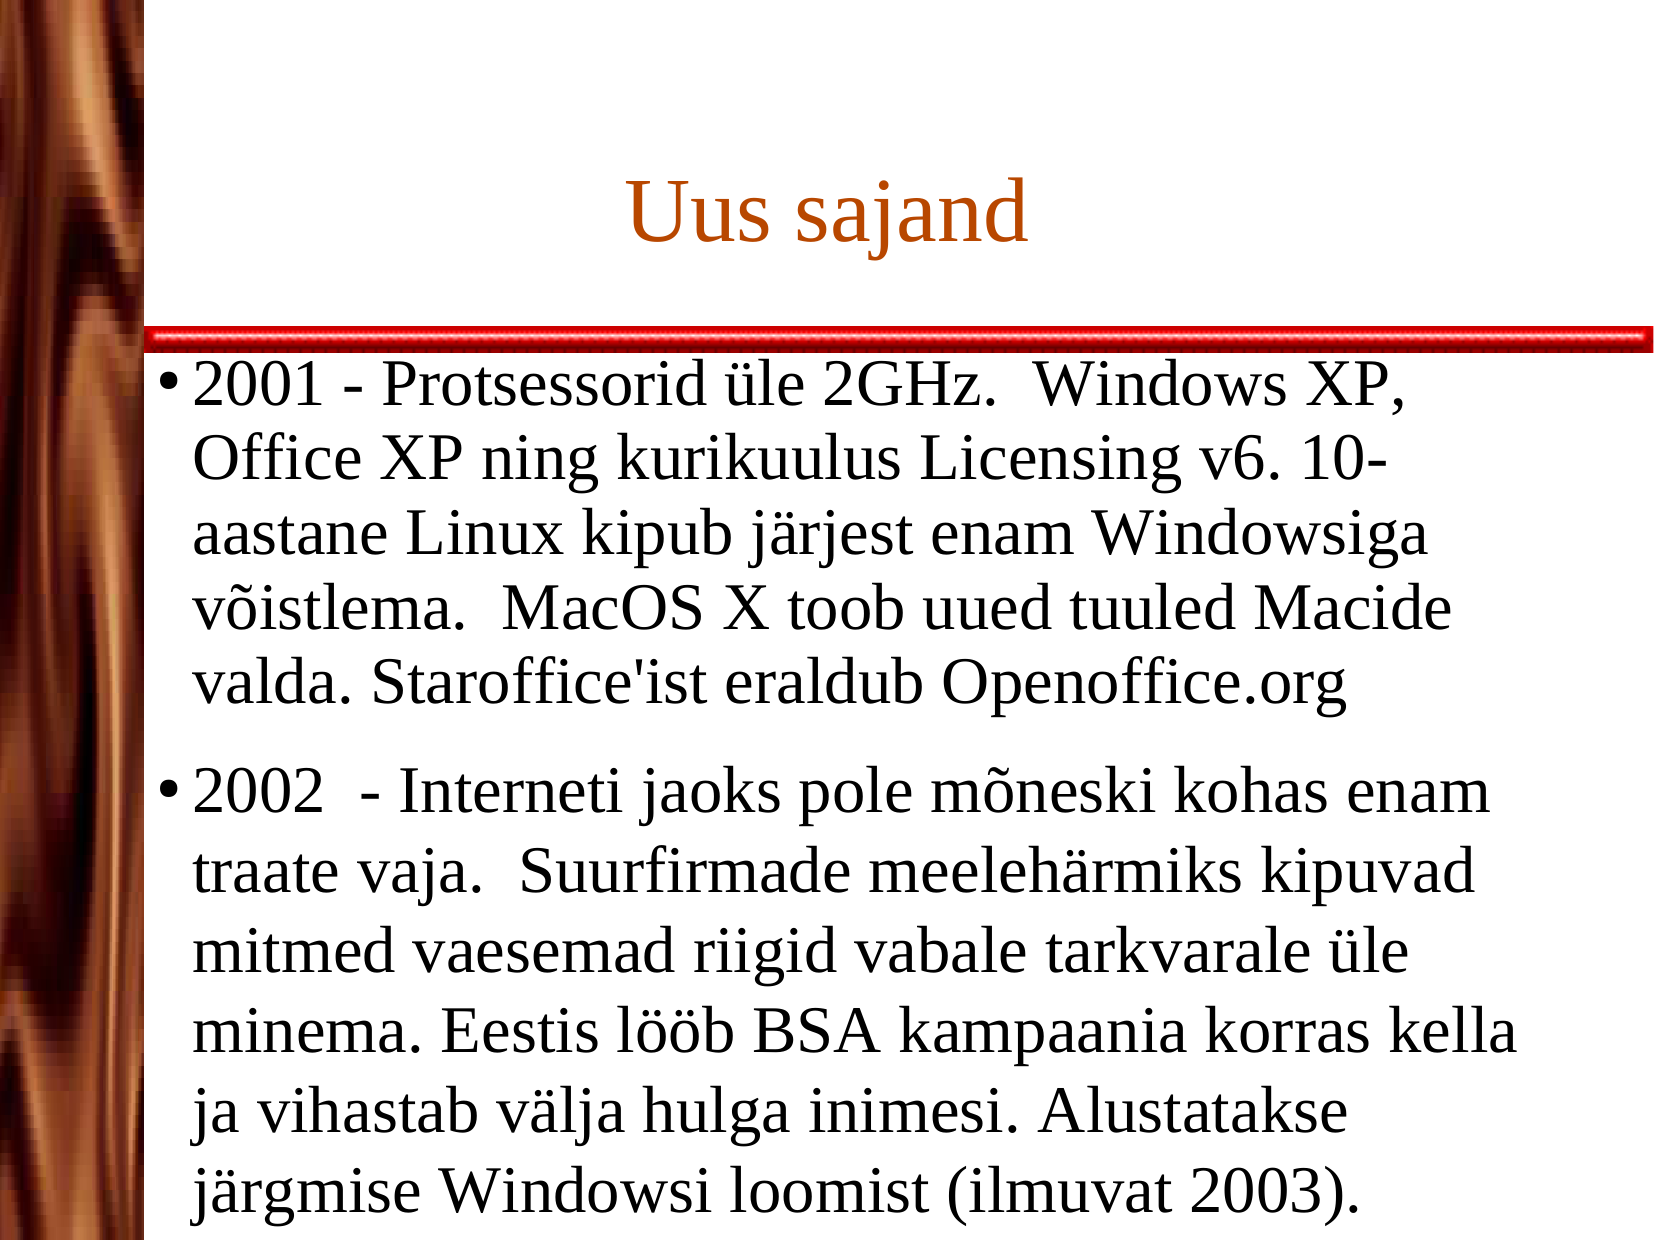

# Uus sajand
2001 - Protsessorid üle 2GHz. Windows XP, Office XP ning kurikuulus Licensing v6. 10-aastane Linux kipub järjest enam Windowsiga võistlema. MacOS X toob uued tuuled Macide valda. Staroffice'ist eraldub Openoffice.org
2002 - Interneti jaoks pole mõneski kohas enam traate vaja. Suurfirmade meelehärmiks kipuvad mitmed vaesemad riigid vabale tarkvarale üle minema. Eestis lööb BSA kampaania korras kella ja vihastab välja hulga inimesi. Alustatakse järgmise Windowsi loomist (ilmuvat 2003).